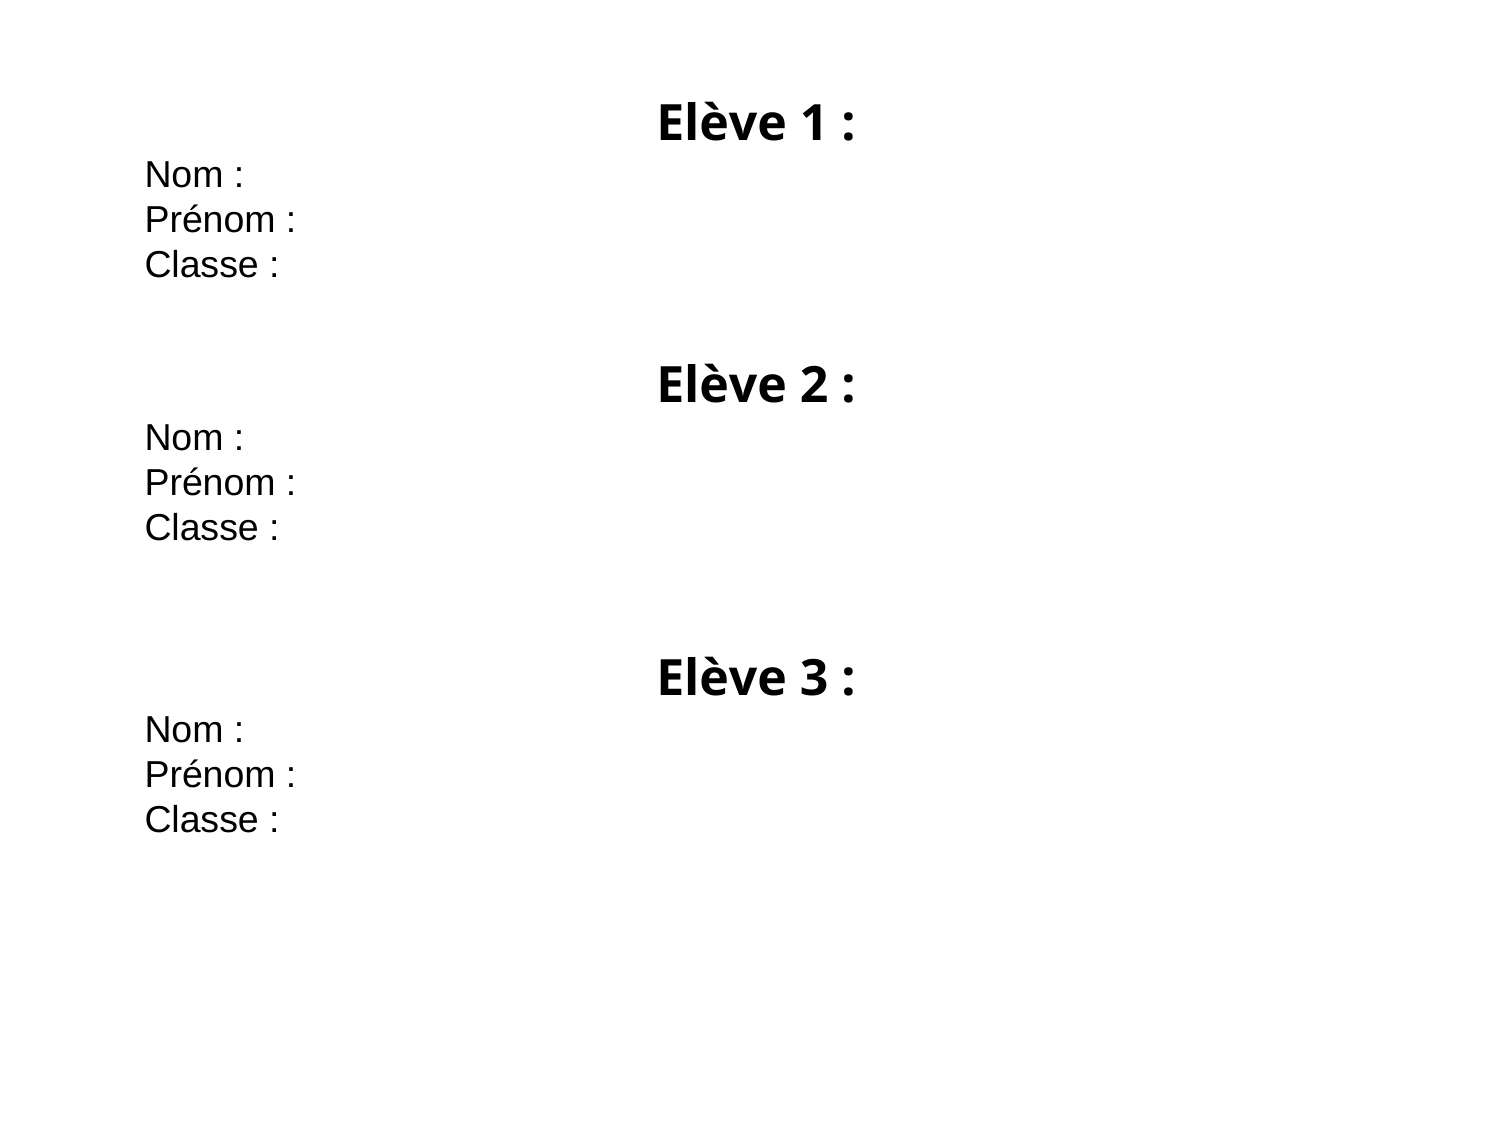

Elève 1 :
Nom :
Prénom :
Classe :
Elève 2 :
Nom :
Prénom :
Classe :
Elève 3 :
Nom :
Prénom :
Classe :